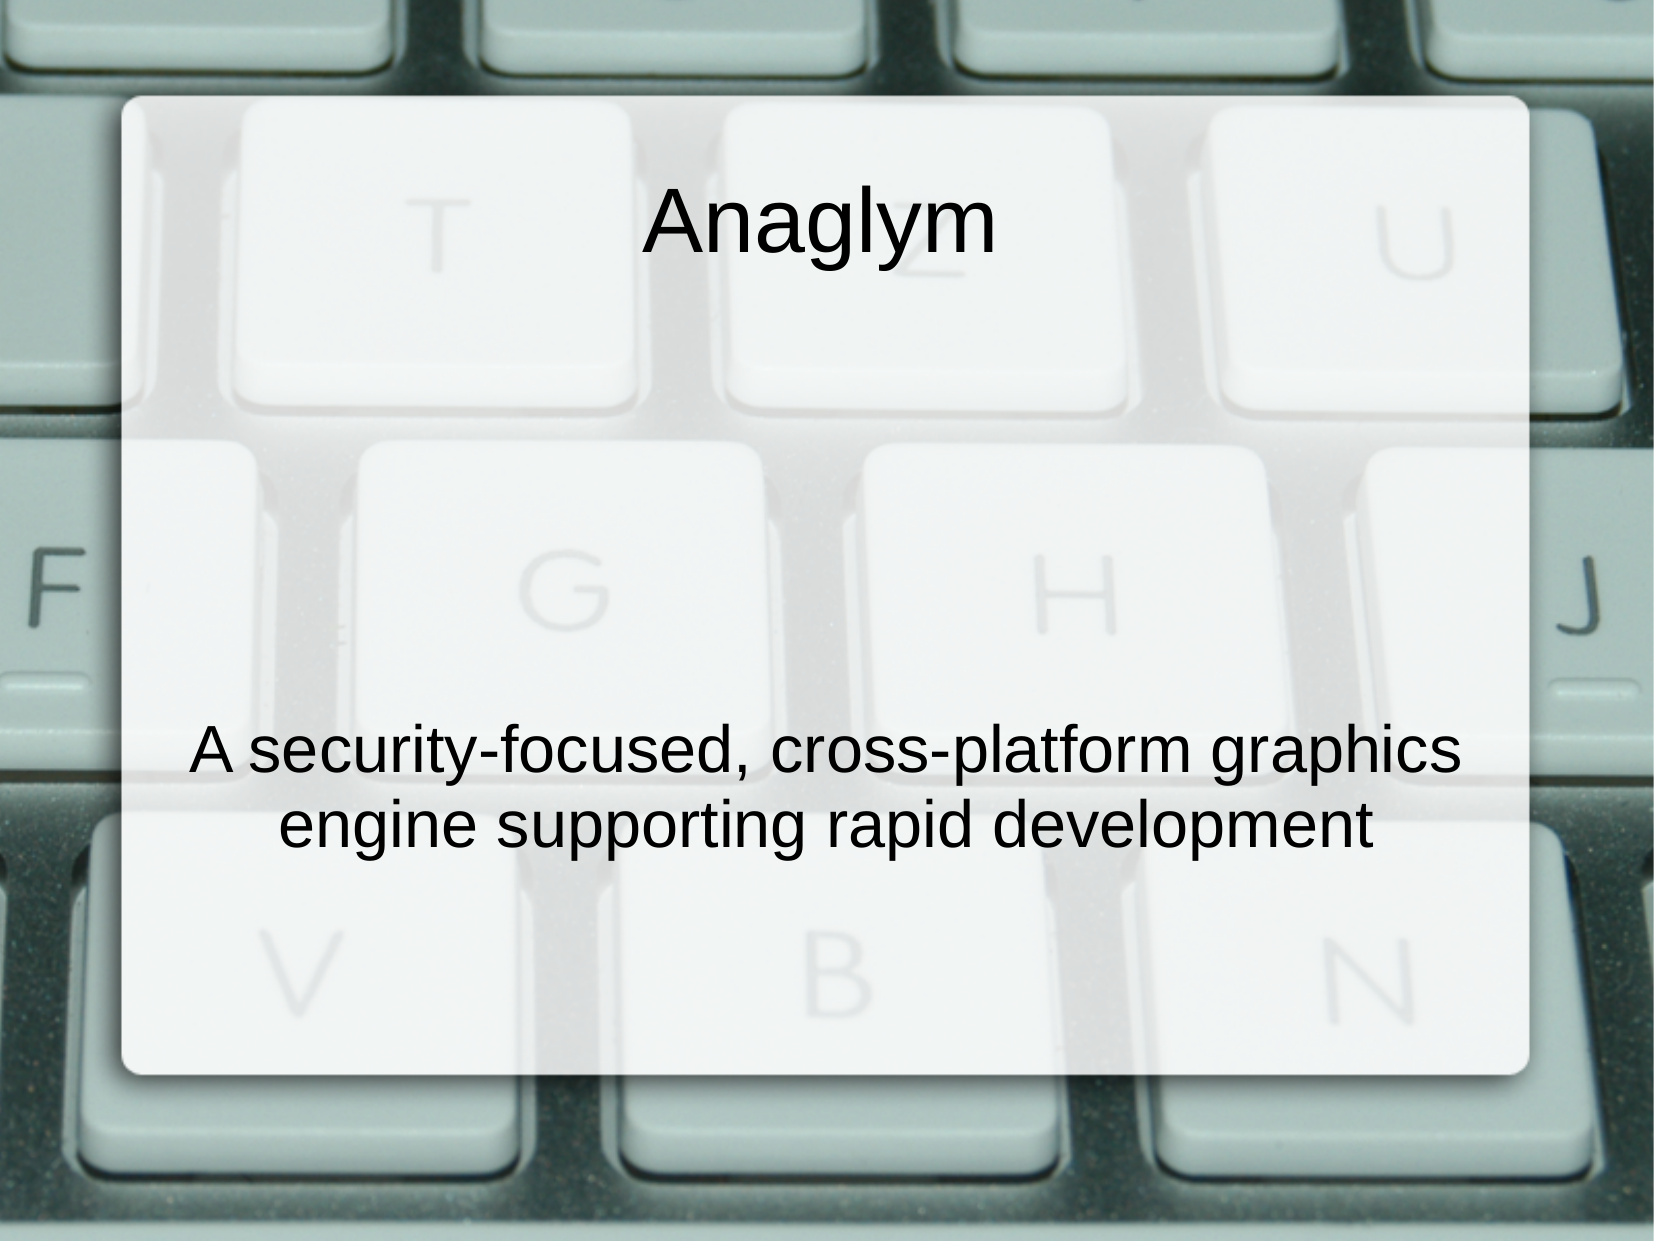

# Anaglym
A security-focused, cross-platform graphics engine supporting rapid development